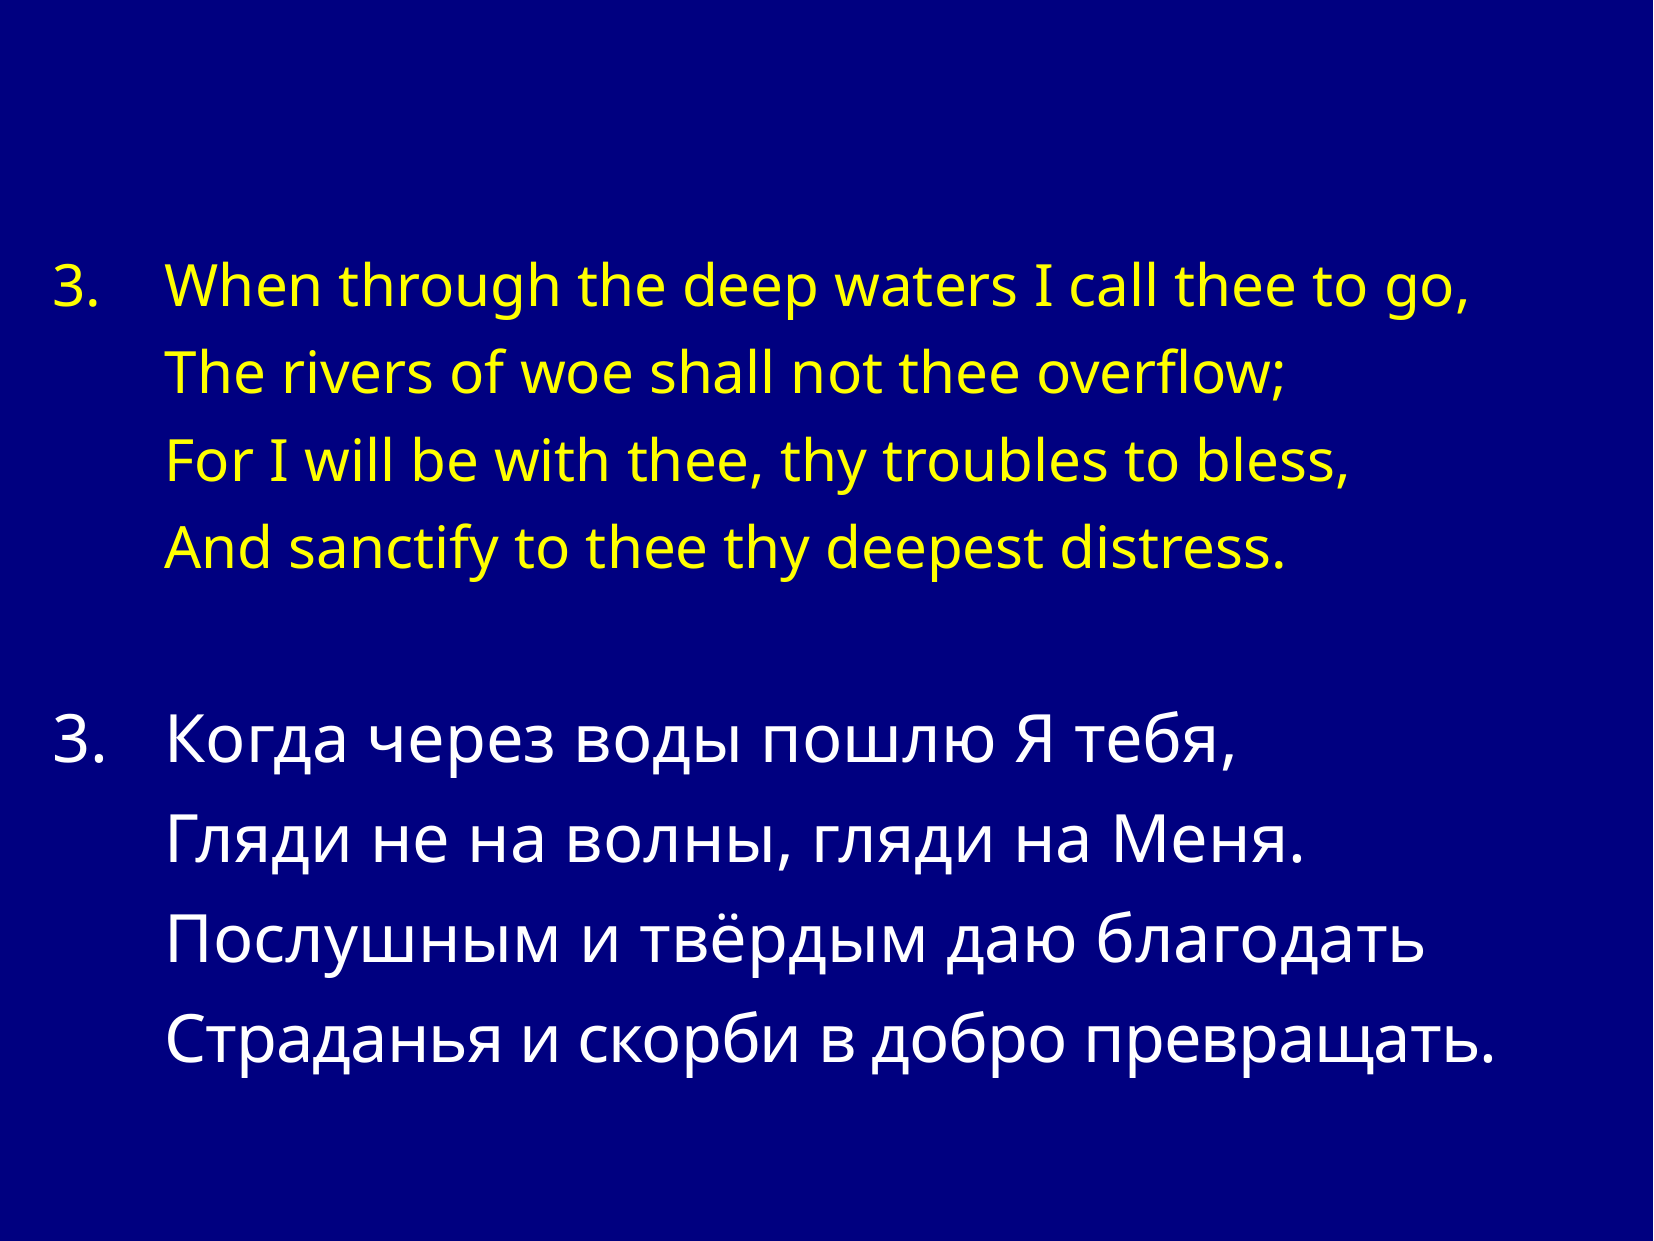

3.	When through the deep waters I call thee to go,
	The rivers of woe shall not thee overflow;
	For I will be with thee, thy troubles to bless,
	And sanctify to thee thy deepest distress.
3.	Когда через воды пошлю Я тебя,
	Гляди не на волны, гляди на Меня.
	Послушным и твёрдым даю благодать
	Страданья и скорби в добро превращать.